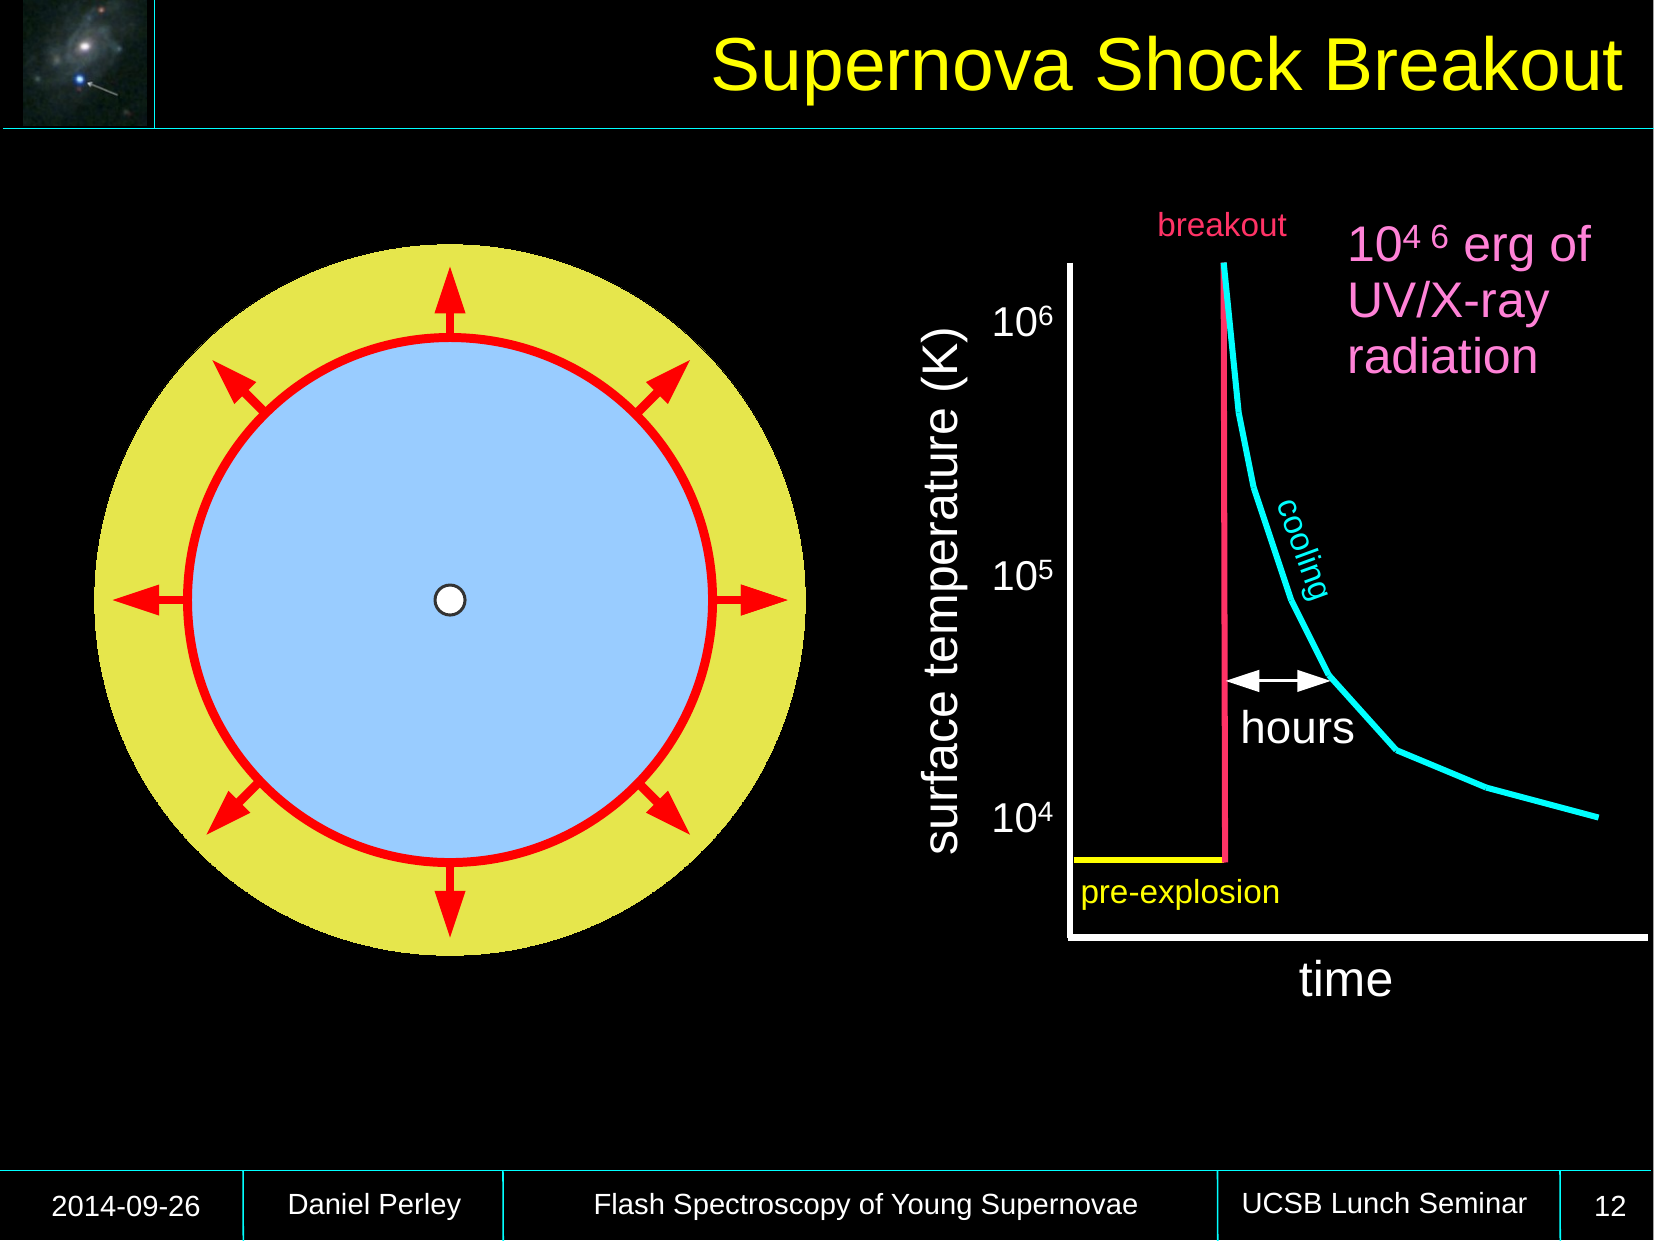

# Supernova Shock Breakout
breakout
104 6 erg of UV/X-ray radiation
106
105
cooling
surface temperature (K)
hours
104
pre-explosion
time
2014-09-26
12